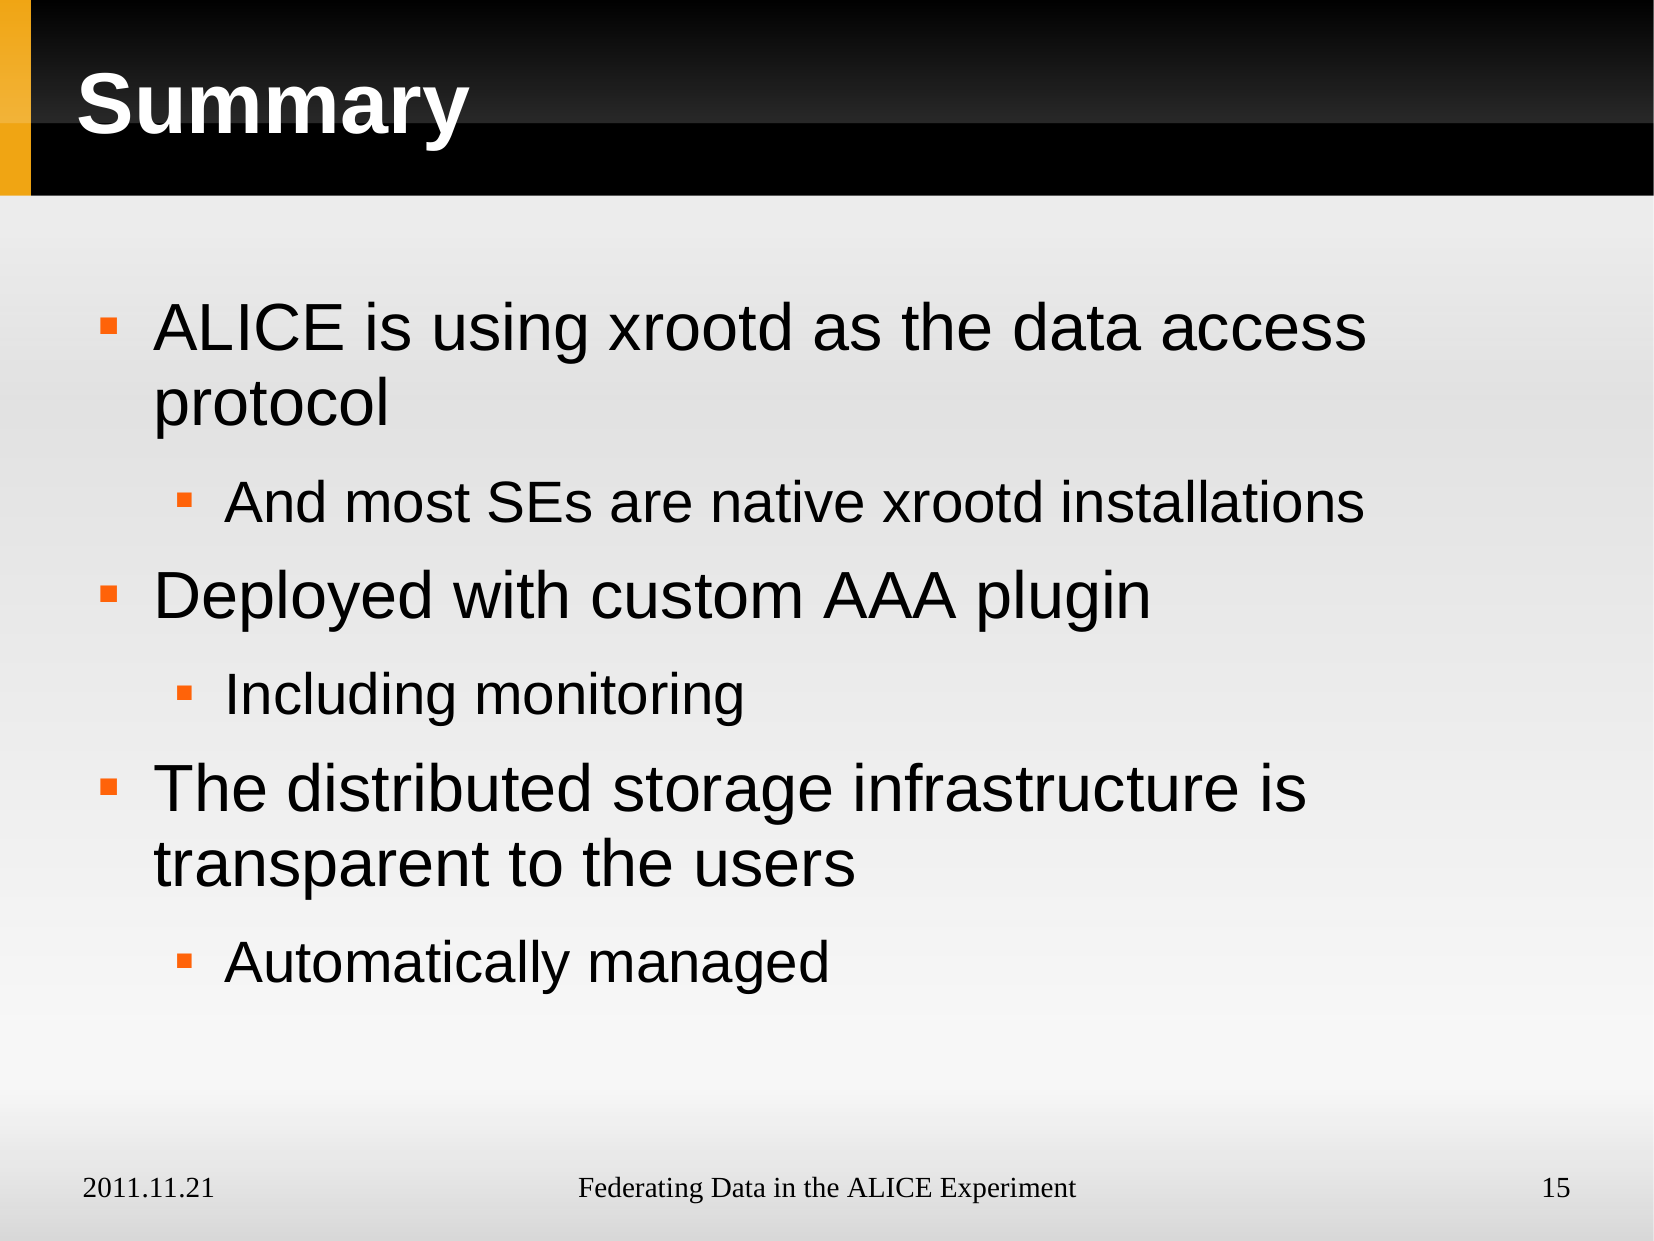

# Summary
ALICE is using xrootd as the data access protocol
And most SEs are native xrootd installations
Deployed with custom AAA plugin
Including monitoring
The distributed storage infrastructure is transparent to the users
Automatically managed
2011.11.21
Federating Data in the ALICE Experiment
15